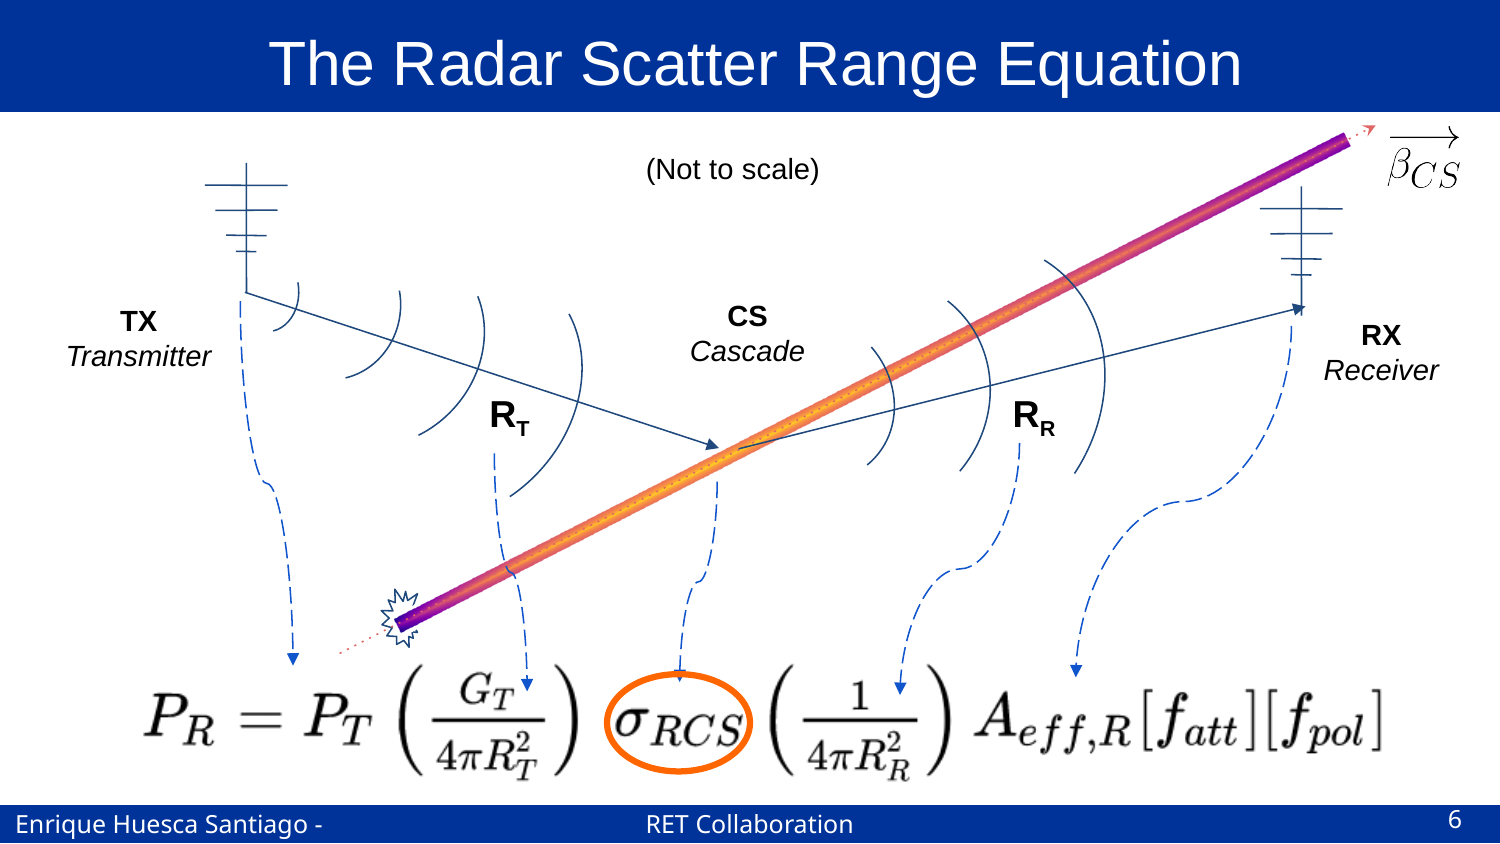

# The Radar Scatter Range Equation
(Not to scale)
CS
Cascade
TX
Transmitter
RX
Receiver
RT
RR